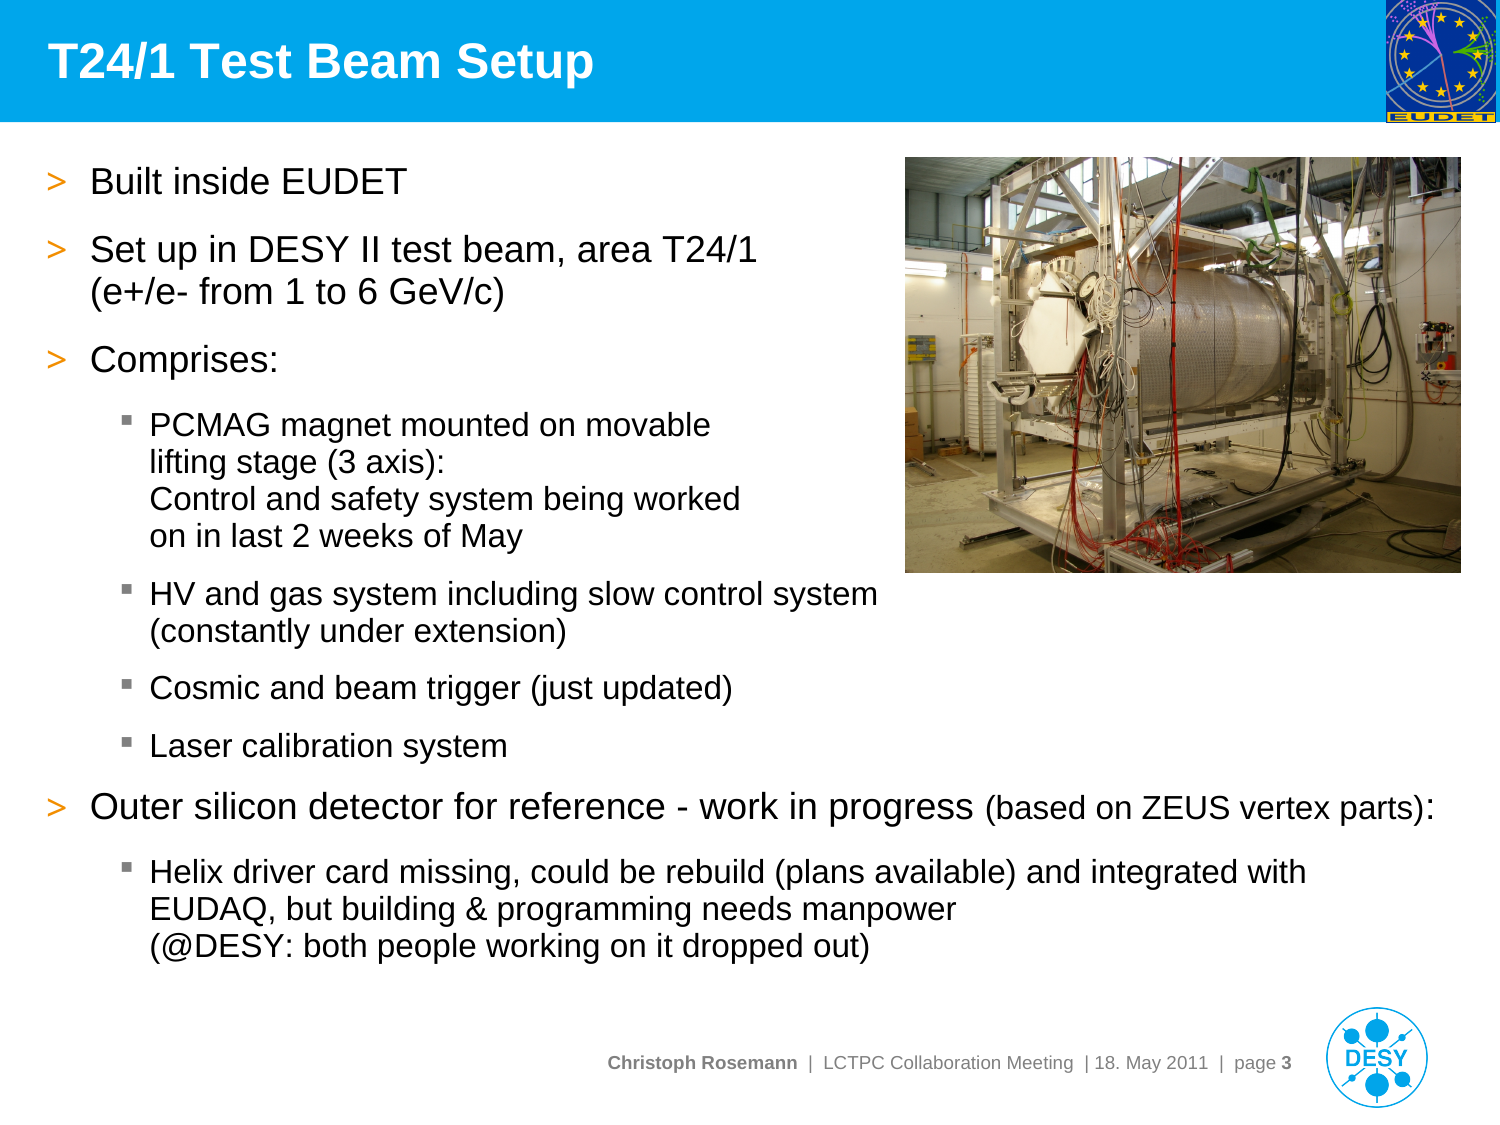

# T24/1 Test Beam Setup
Built inside EUDET
Set up in DESY II test beam, area T24/1
(e+/e- from 1 to 6 GeV/c)
Comprises:
PCMAG magnet mounted on movable
lifting stage (3 axis):
Control and safety system being worked
on in last 2 weeks of May
HV and gas system including slow control system
(constantly under extension)
Cosmic and beam trigger (just updated)
Laser calibration system
Outer silicon detector for reference - work in progress (based on ZEUS vertex parts):
Helix driver card missing, could be rebuild (plans available) and integrated with EUDAQ, but building & programming needs manpower
(@DESY: both people working on it dropped out)